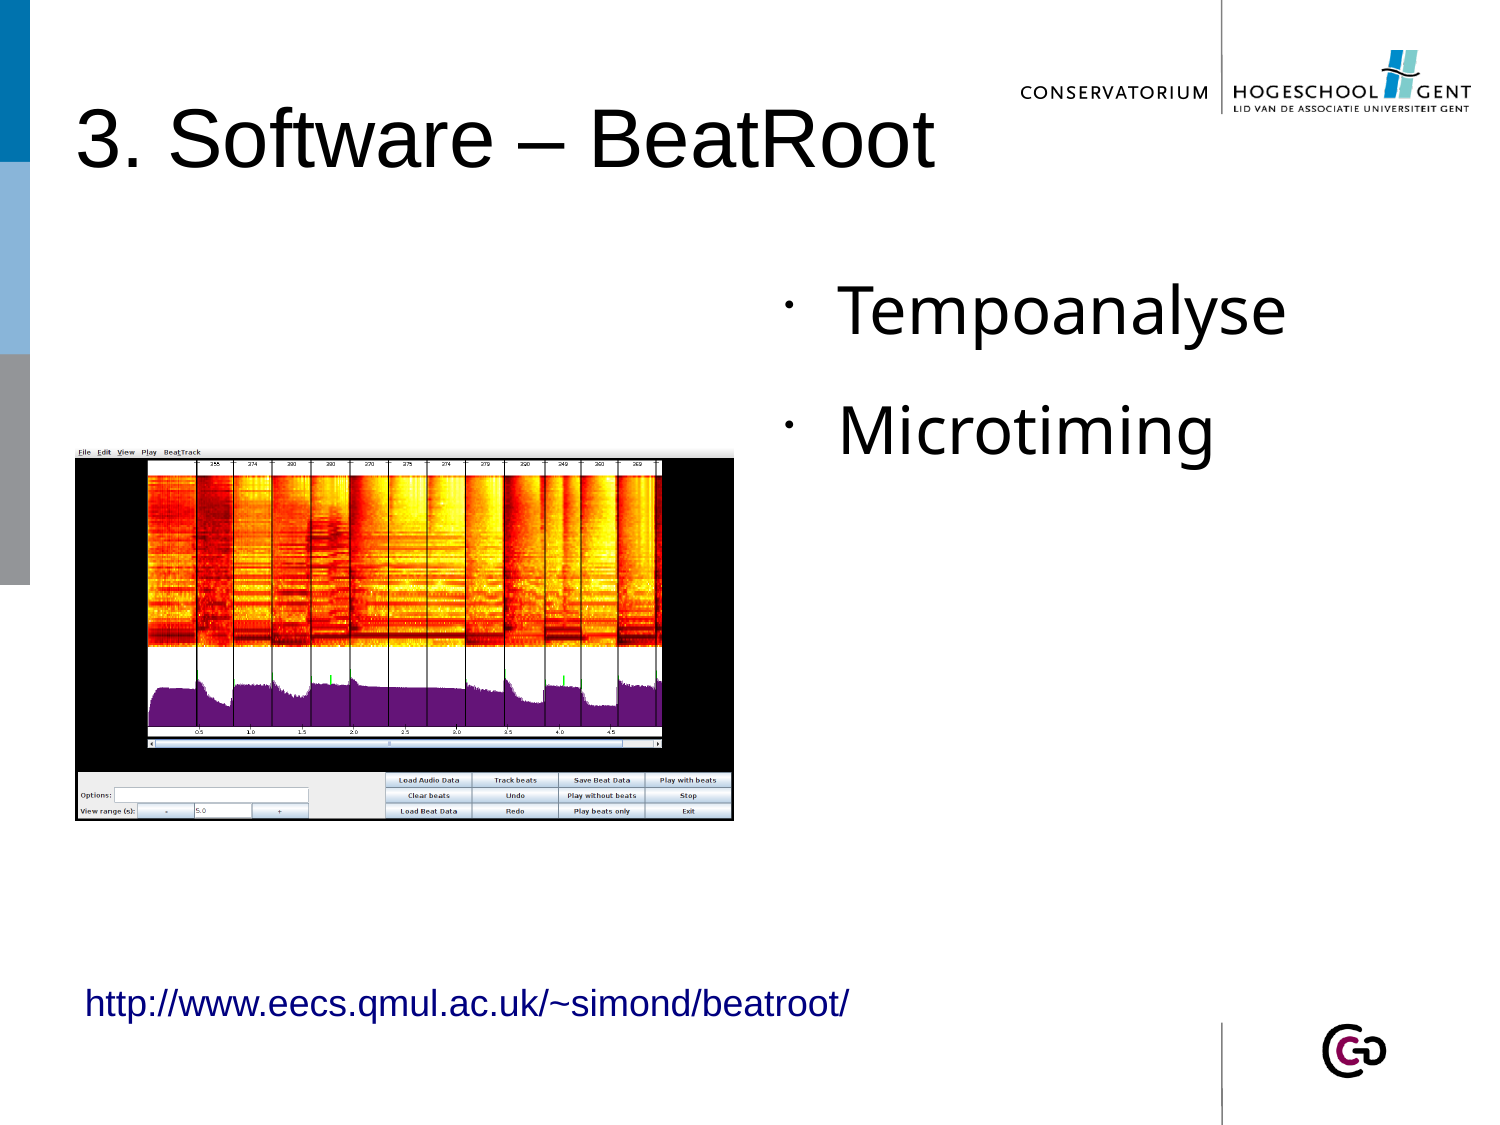

# 3. Software – BeatRoot
Tempoanalyse
Microtiming
http://www.eecs.qmul.ac.uk/~simond/beatroot/